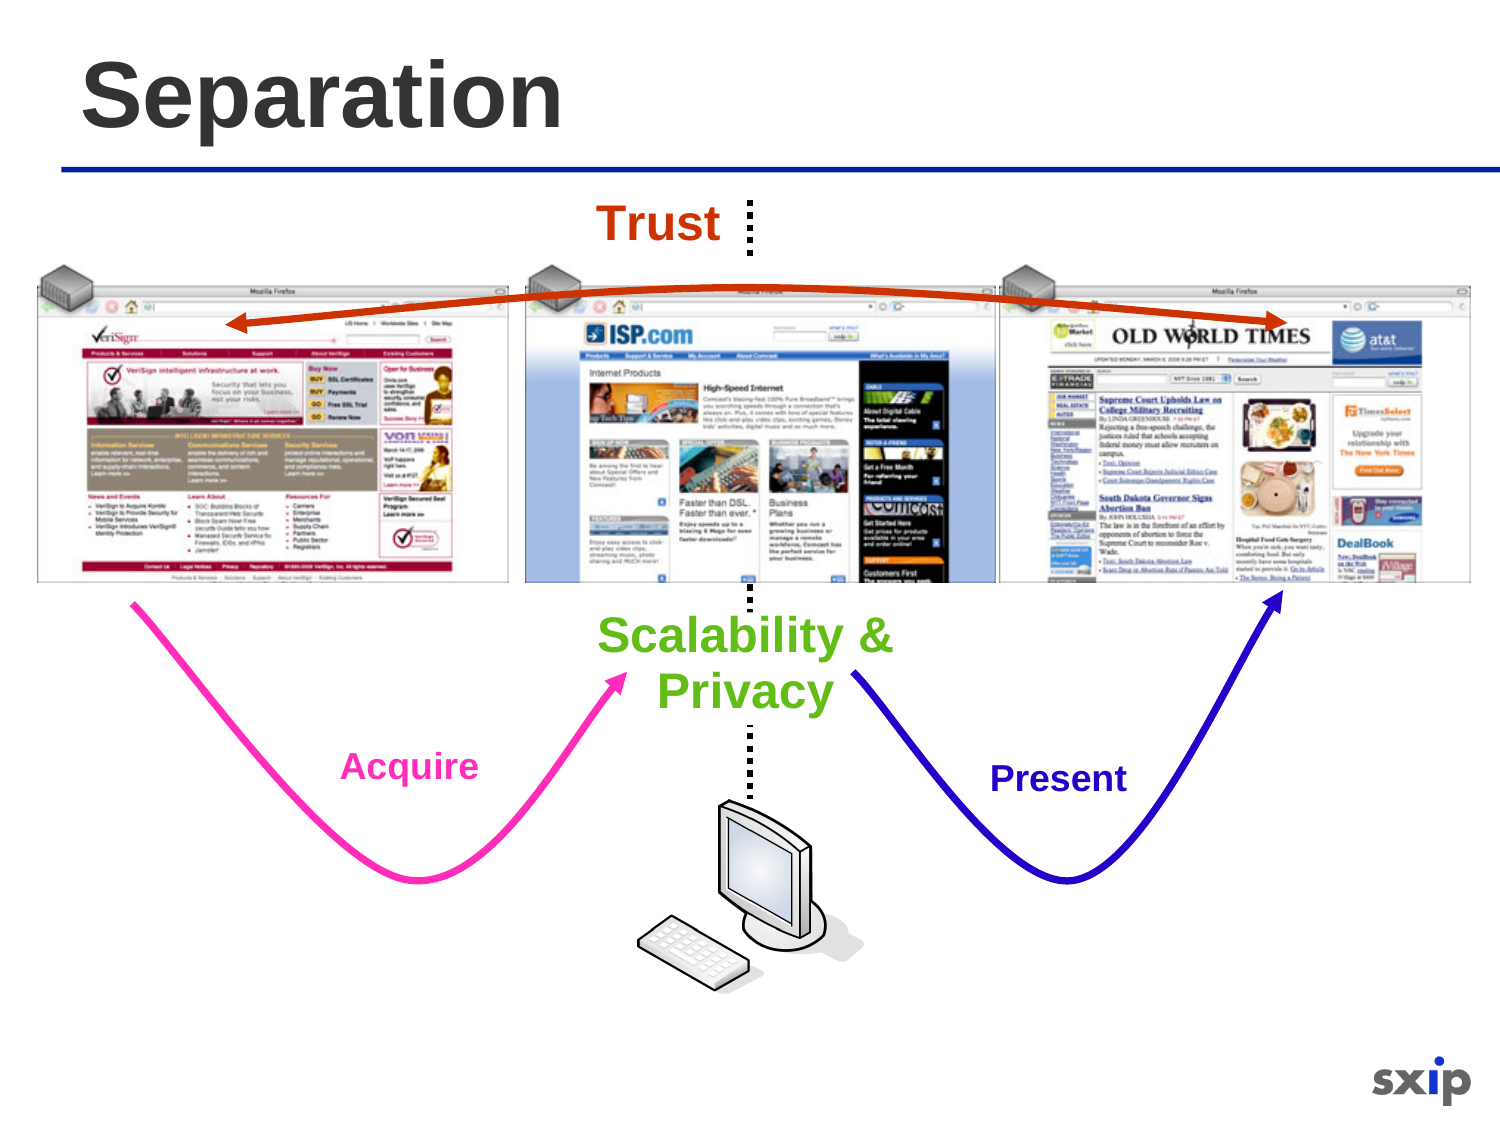

# Separation
Trust
Scalability &
Privacy
Acquire
Present